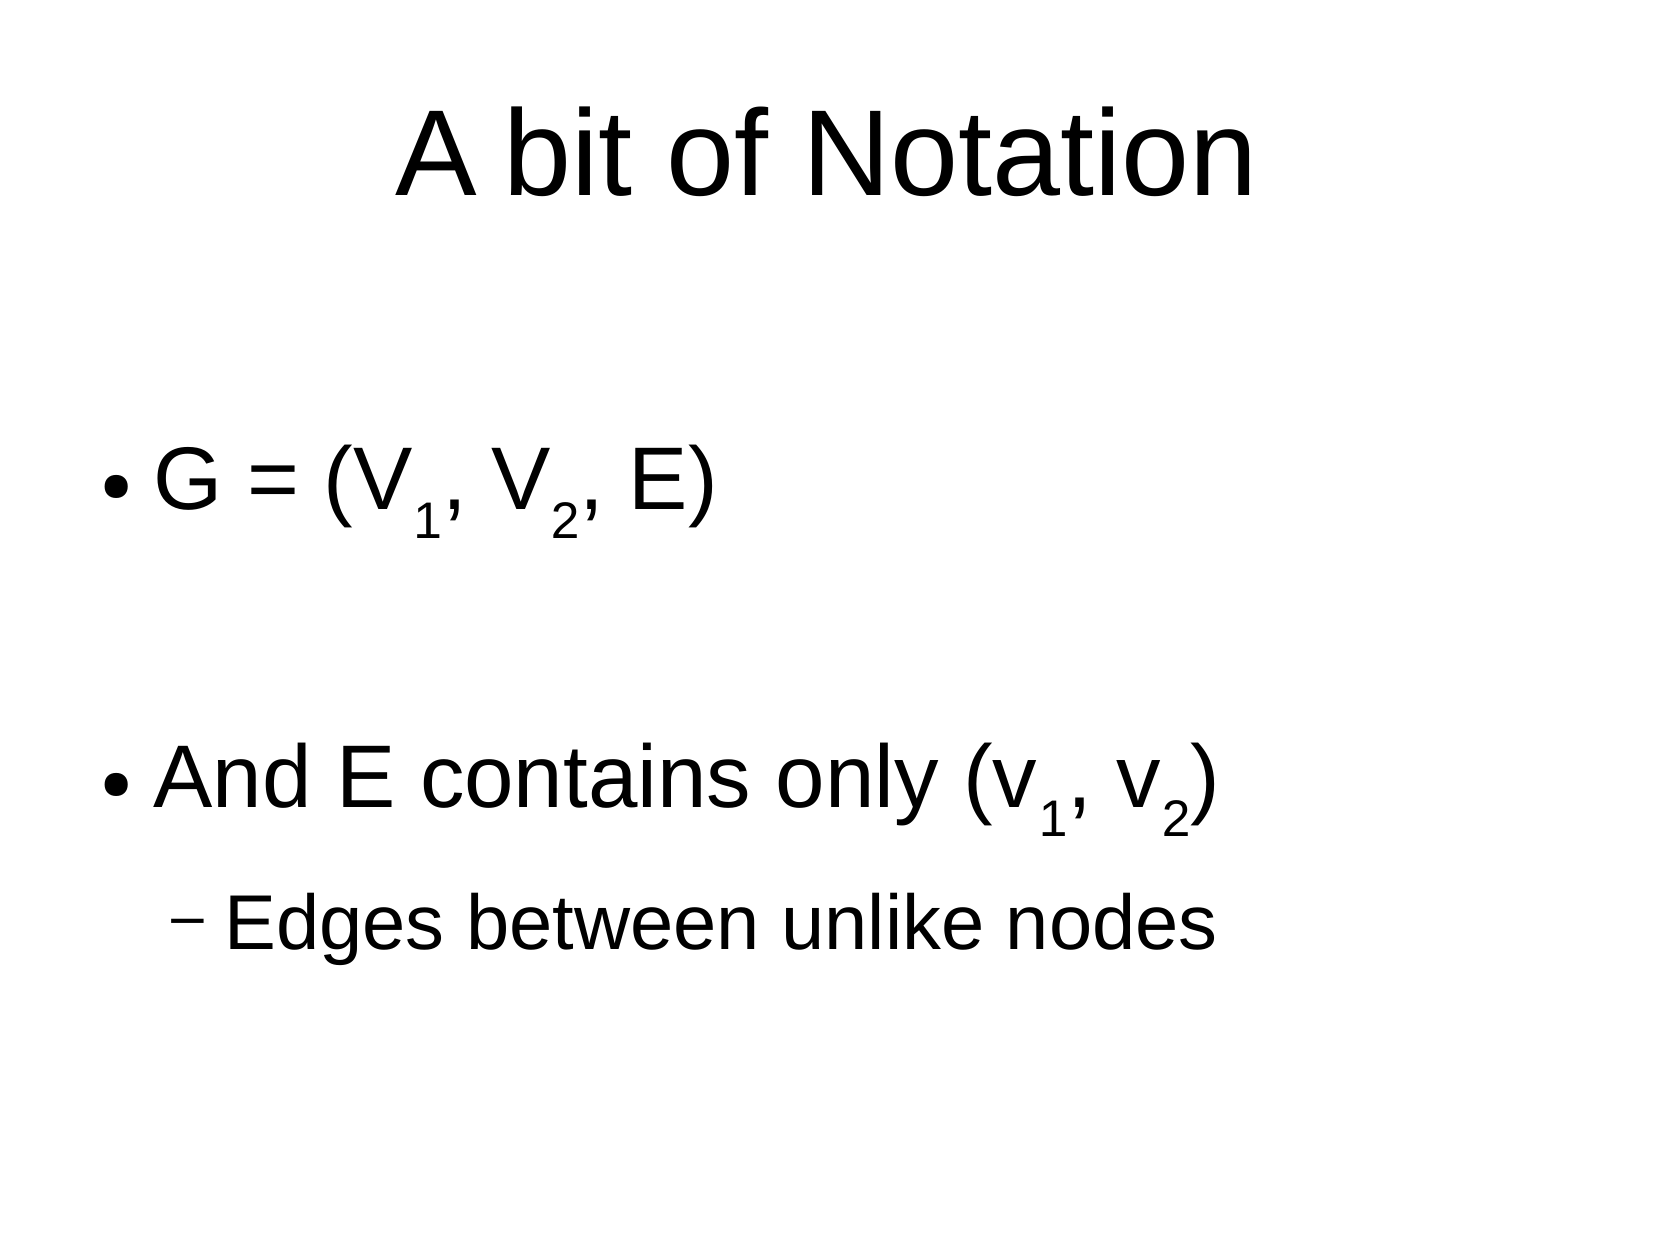

# A bit of Notation
G = (V1, V2, E)
And E contains only (v1, v2)
Edges between unlike nodes